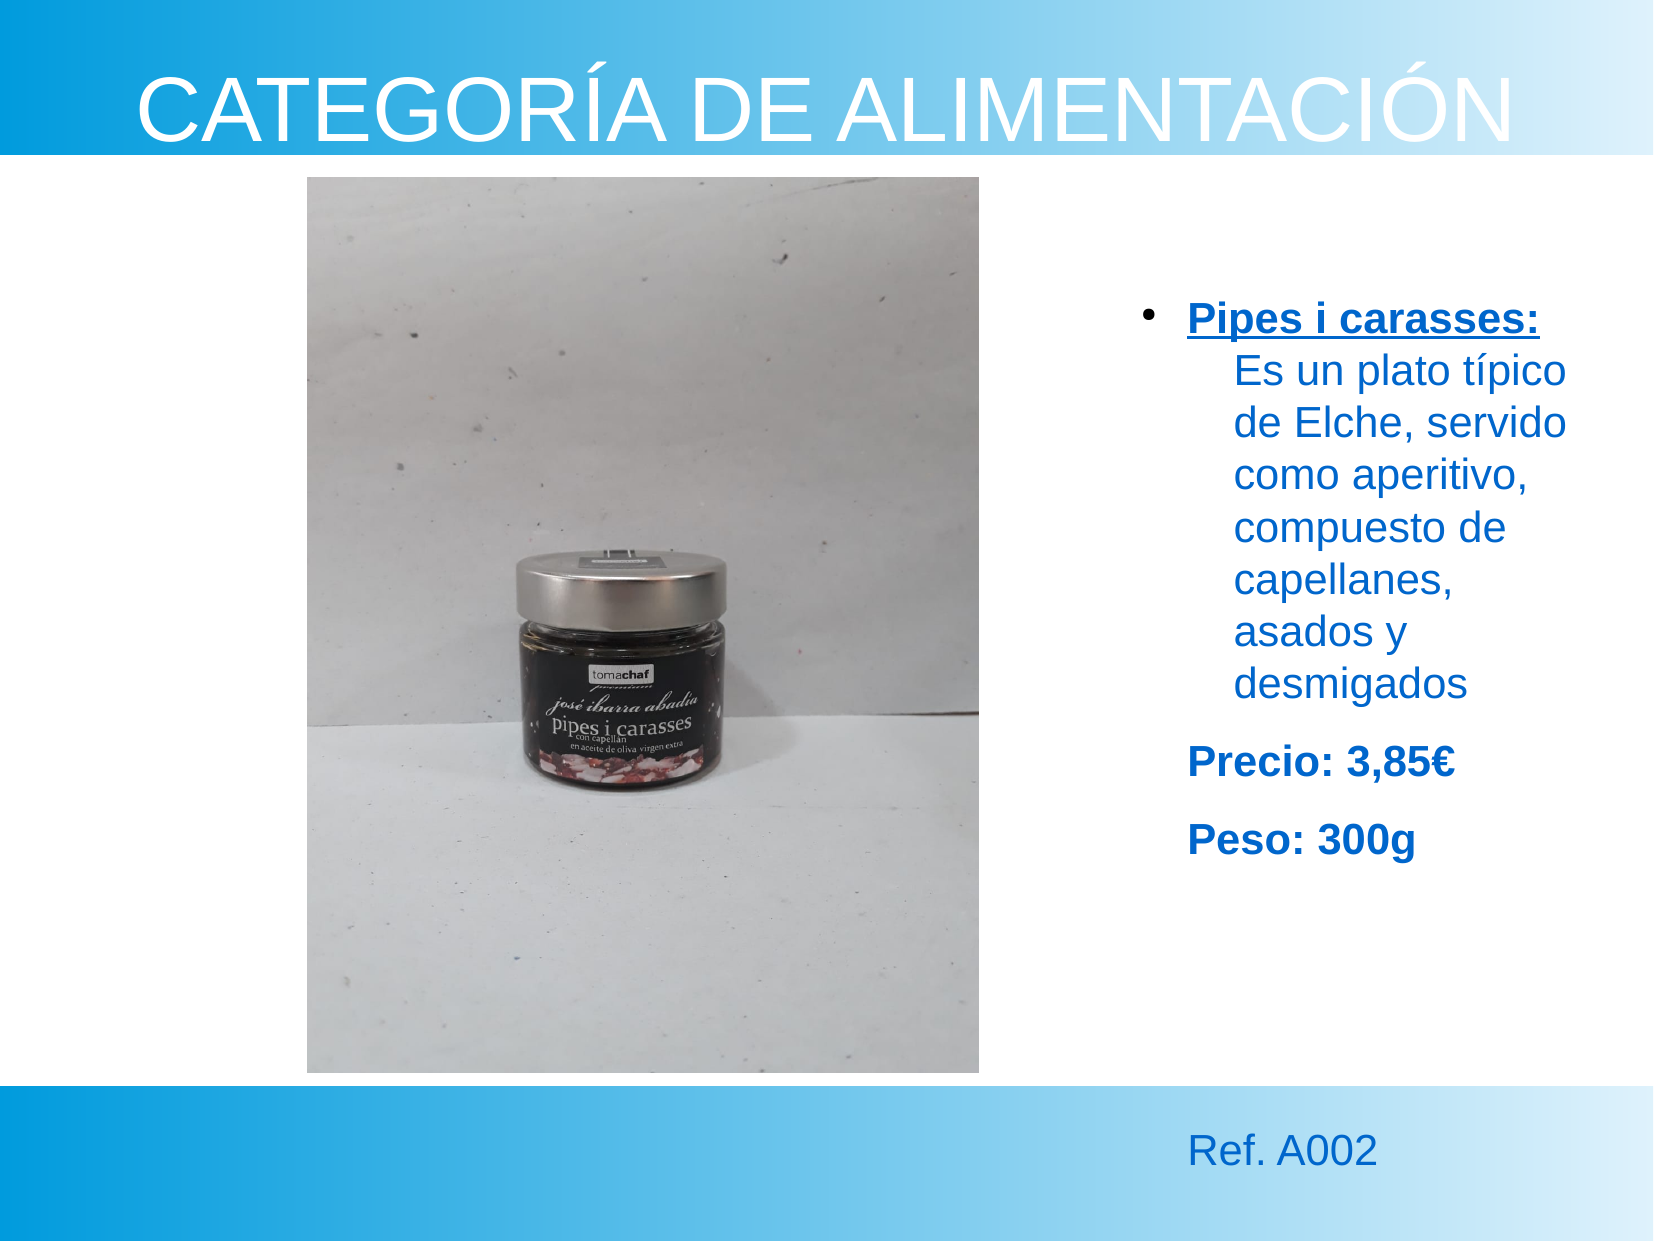

# CATEGORÍA DE ALIMENTACIÓN
Pipes i carasses: Es un plato típico de Elche, servido como aperitivo, compuesto de capellanes, asados y desmigados
Precio: 3,85€
Peso: 300g
Ref. A002